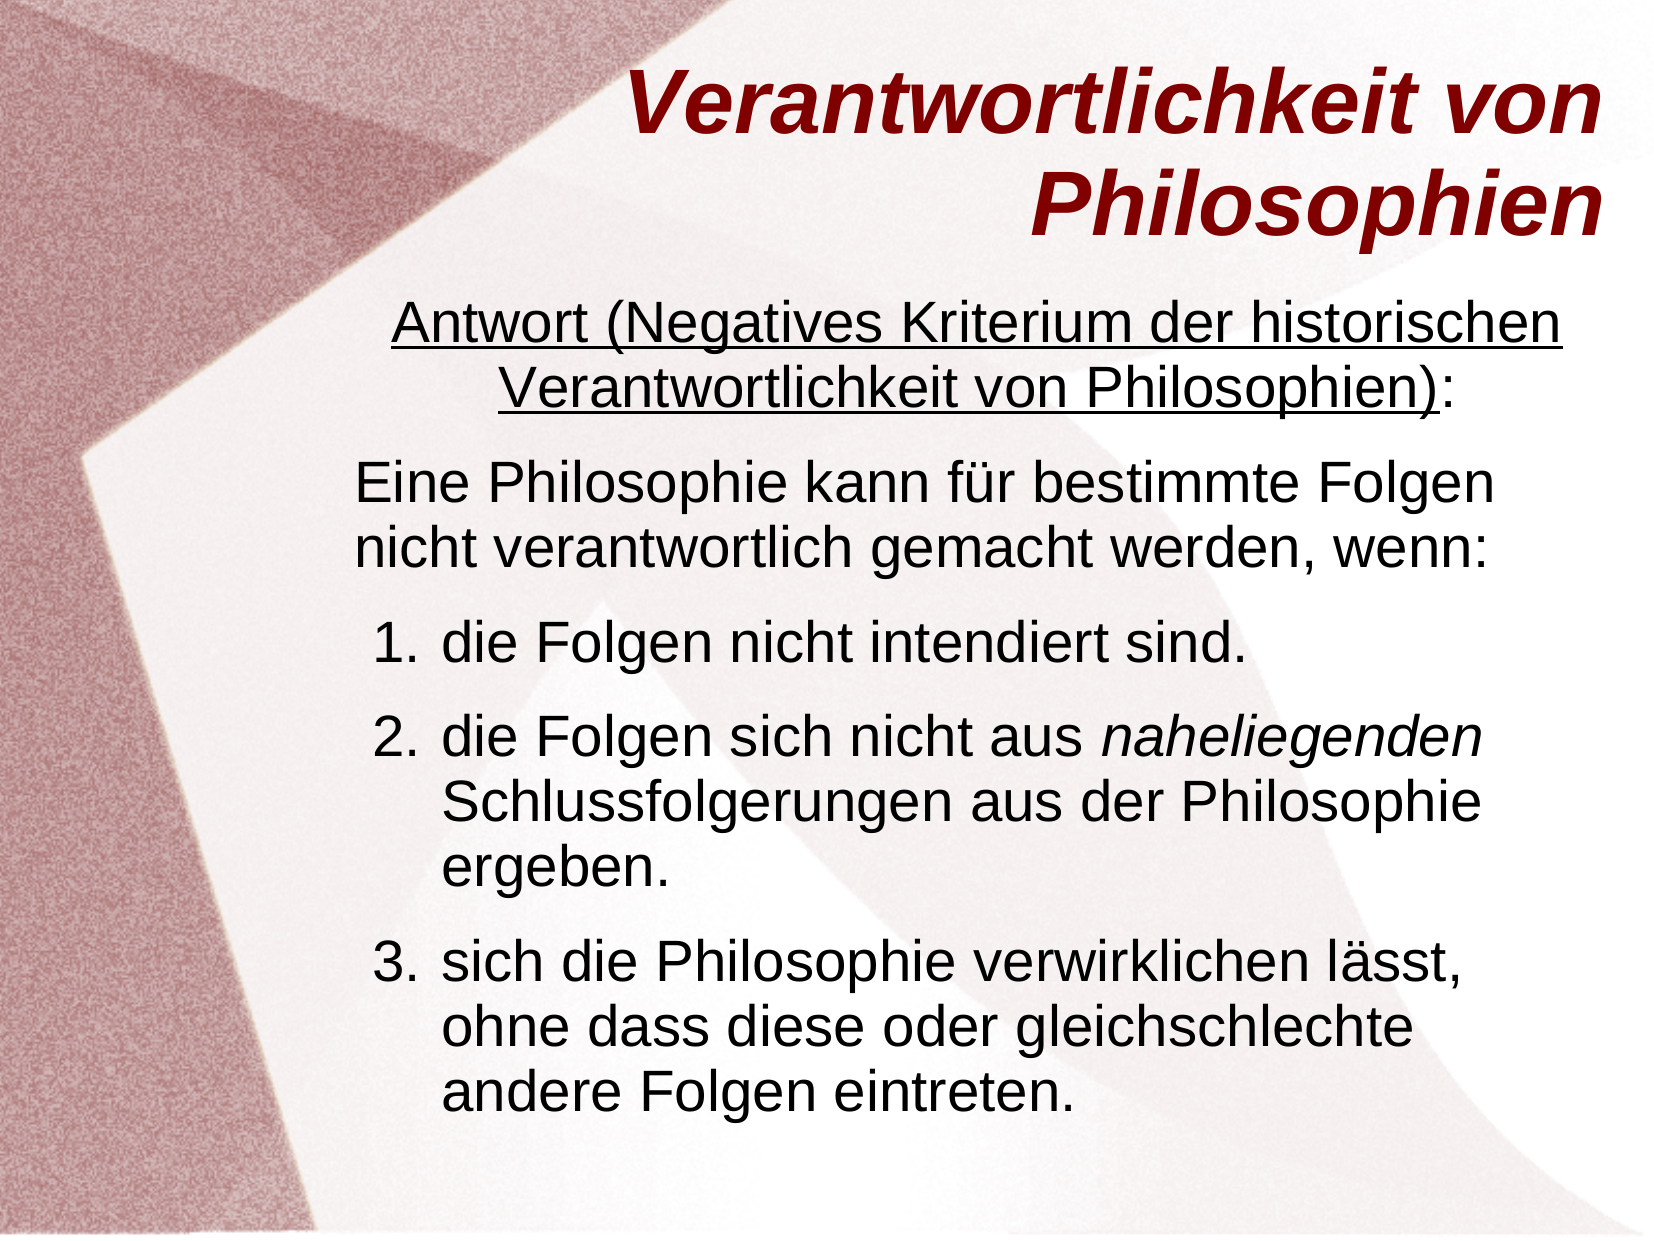

# Verantwortlichkeit von Philosophien
Antwort (Negatives Kriterium der historischen Verantwortlichkeit von Philosophien):
Eine Philosophie kann für bestimmte Folgen nicht verantwortlich gemacht werden, wenn:
 die Folgen nicht intendiert sind.
 die Folgen sich nicht aus naheliegenden
 Schlussfolgerungen aus der Philosophie
 ergeben.
 sich die Philosophie verwirklichen lässt,
 ohne dass diese oder gleichschlechte
 andere Folgen eintreten.